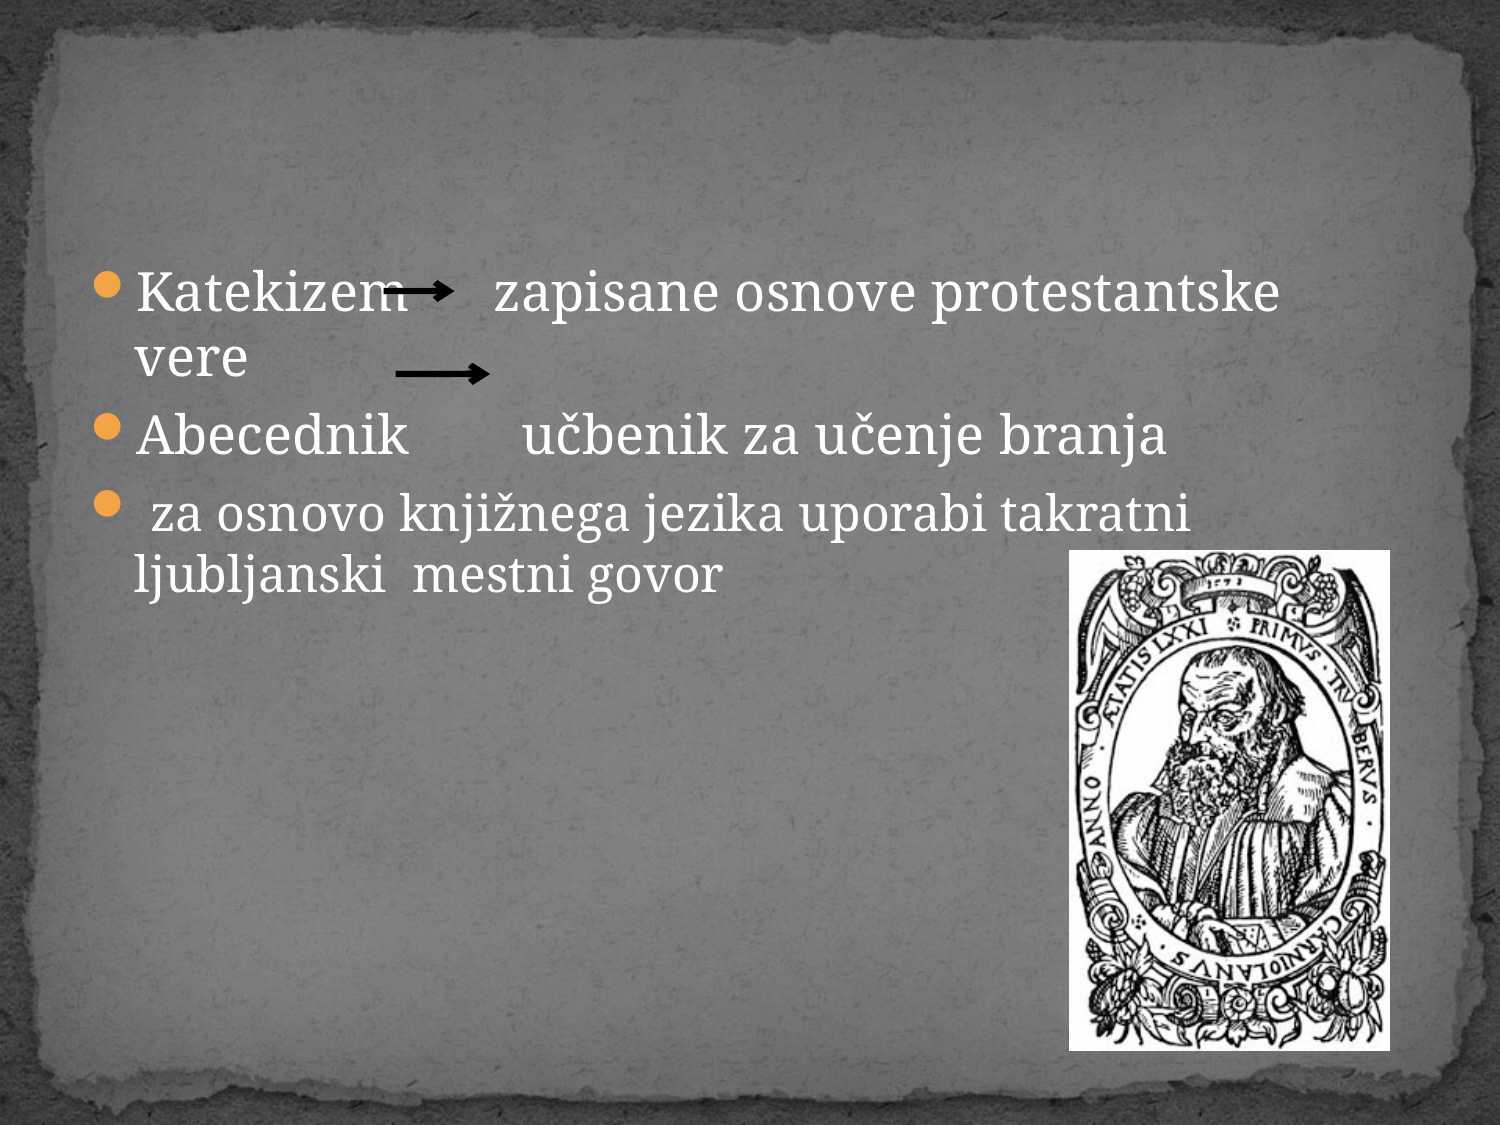

# Katekizem zapisane osnove protestantske vere
Abecednik učbenik za učenje branja
 za osnovo knjižnega jezika uporabi takratni ljubljanski mestni govor